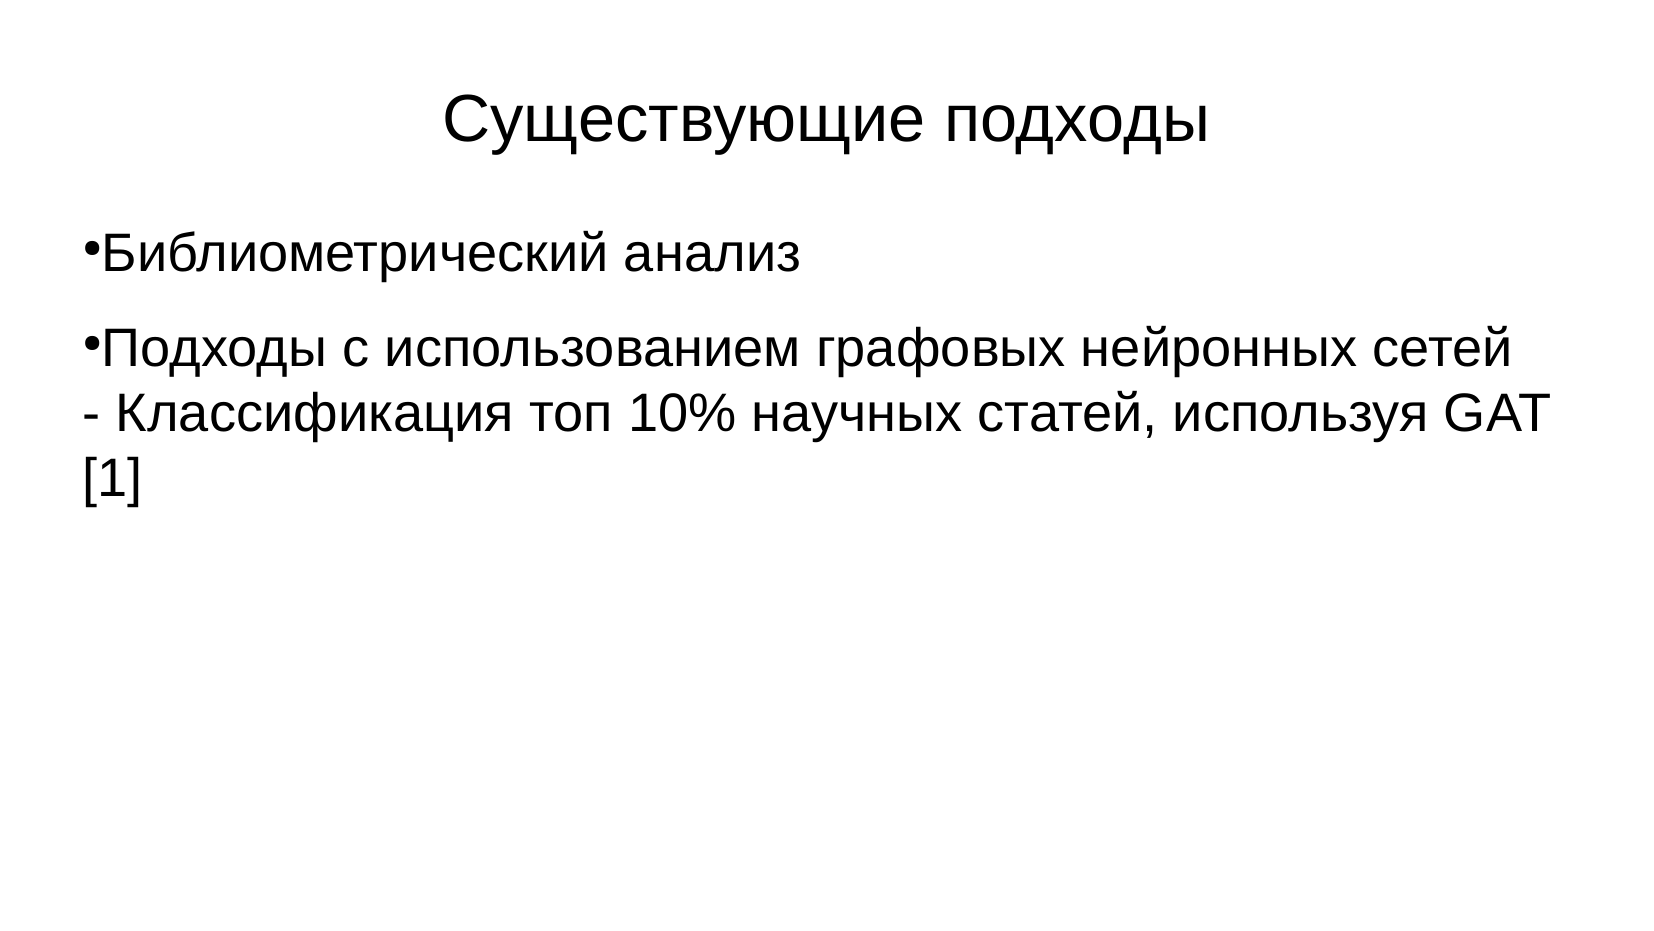

# Существующие подходы
Библиометрический анализ
Подходы с использованием графовых нейронных сетей
- Классификация топ 10% научных статей, используя GAT [1]